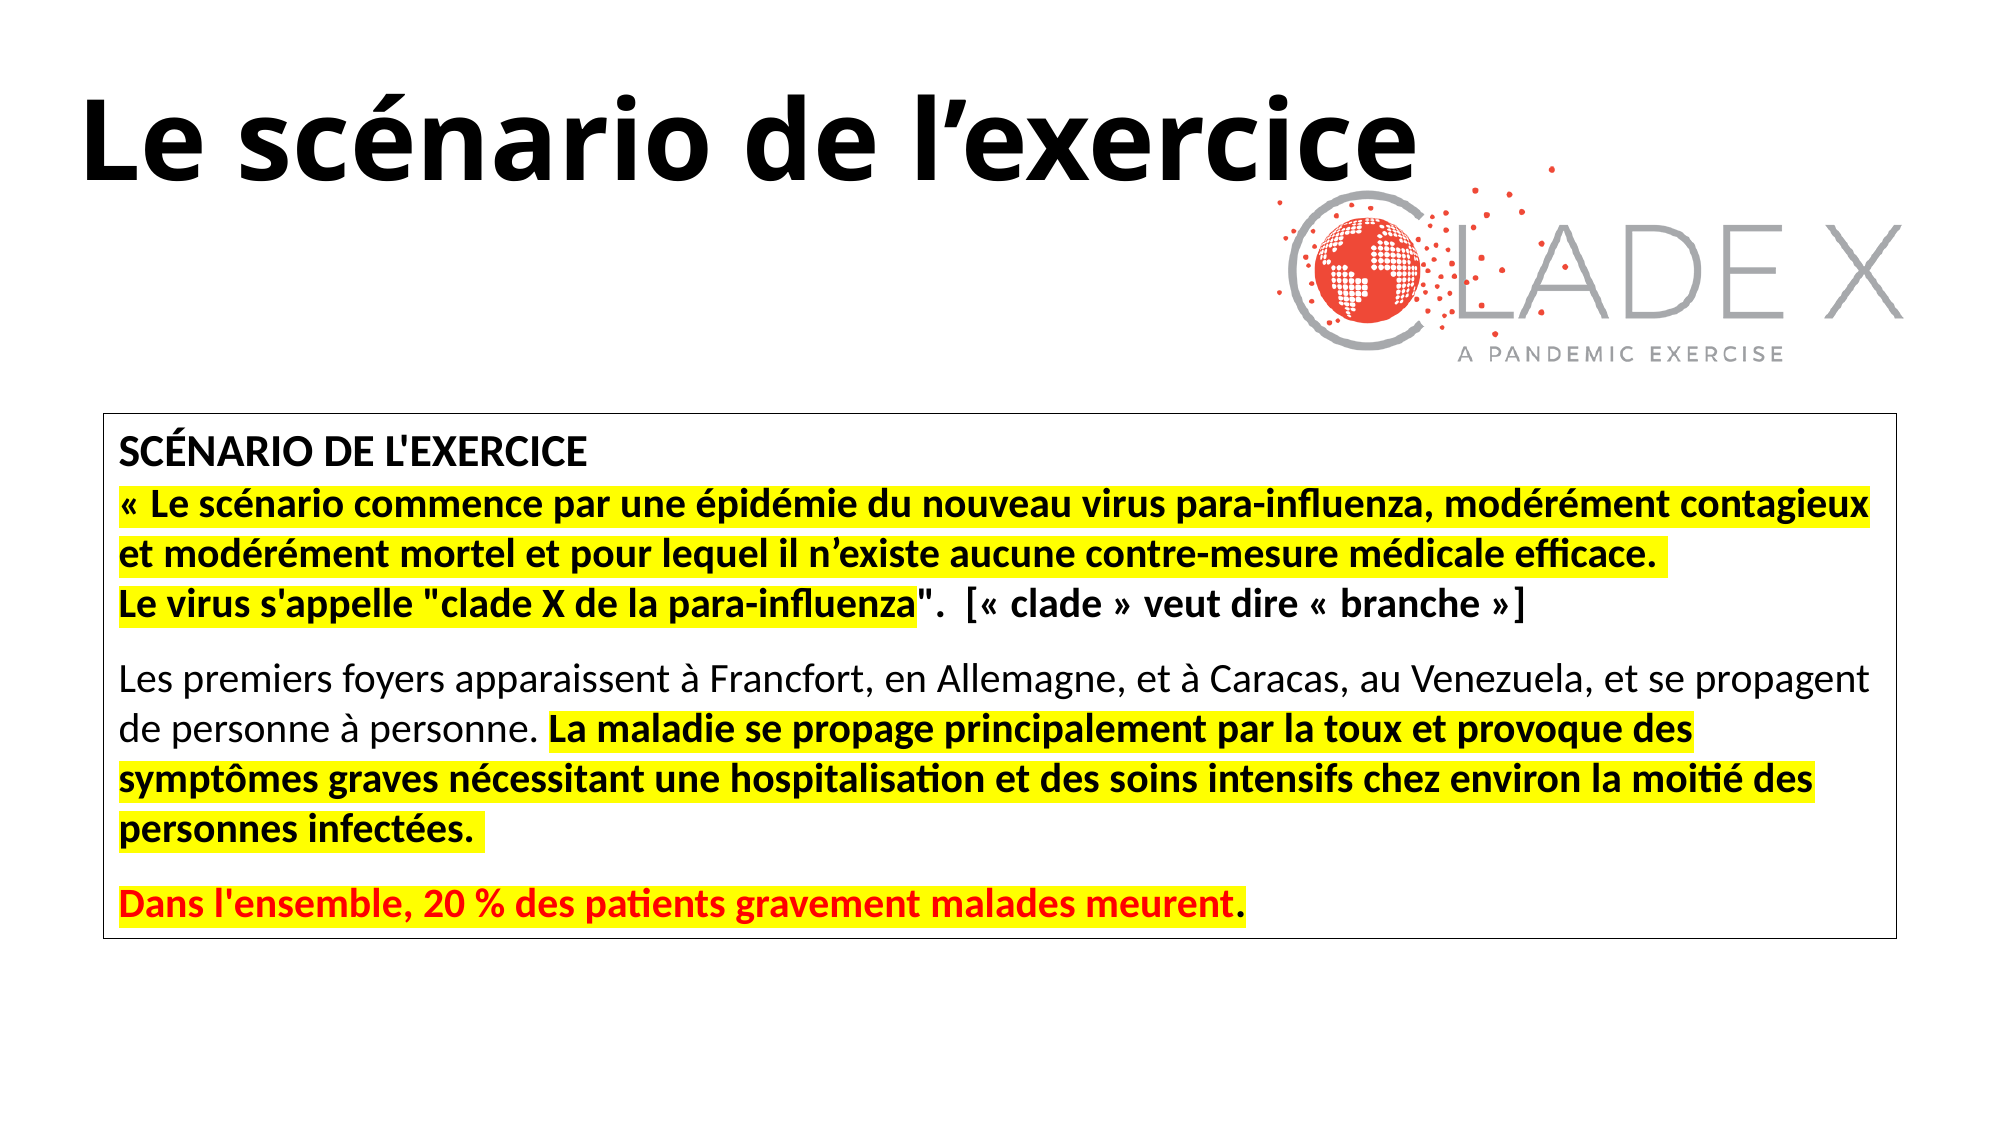

Le scénario de l’exercice
SCÉNARIO DE L'EXERCICE
« Le scénario commence par une épidémie du nouveau virus para-influenza, modérément contagieux et modérément mortel et pour lequel il n’existe aucune contre-mesure médicale efficace.
Le virus s'appelle "clade X de la para-influenza". [« clade » veut dire « branche »]
Les premiers foyers apparaissent à Francfort, en Allemagne, et à Caracas, au Venezuela, et se propagent de personne à personne. La maladie se propage principalement par la toux et provoque des symptômes graves nécessitant une hospitalisation et des soins intensifs chez environ la moitié des personnes infectées.
Dans l'ensemble, 20 % des patients gravement malades meurent.